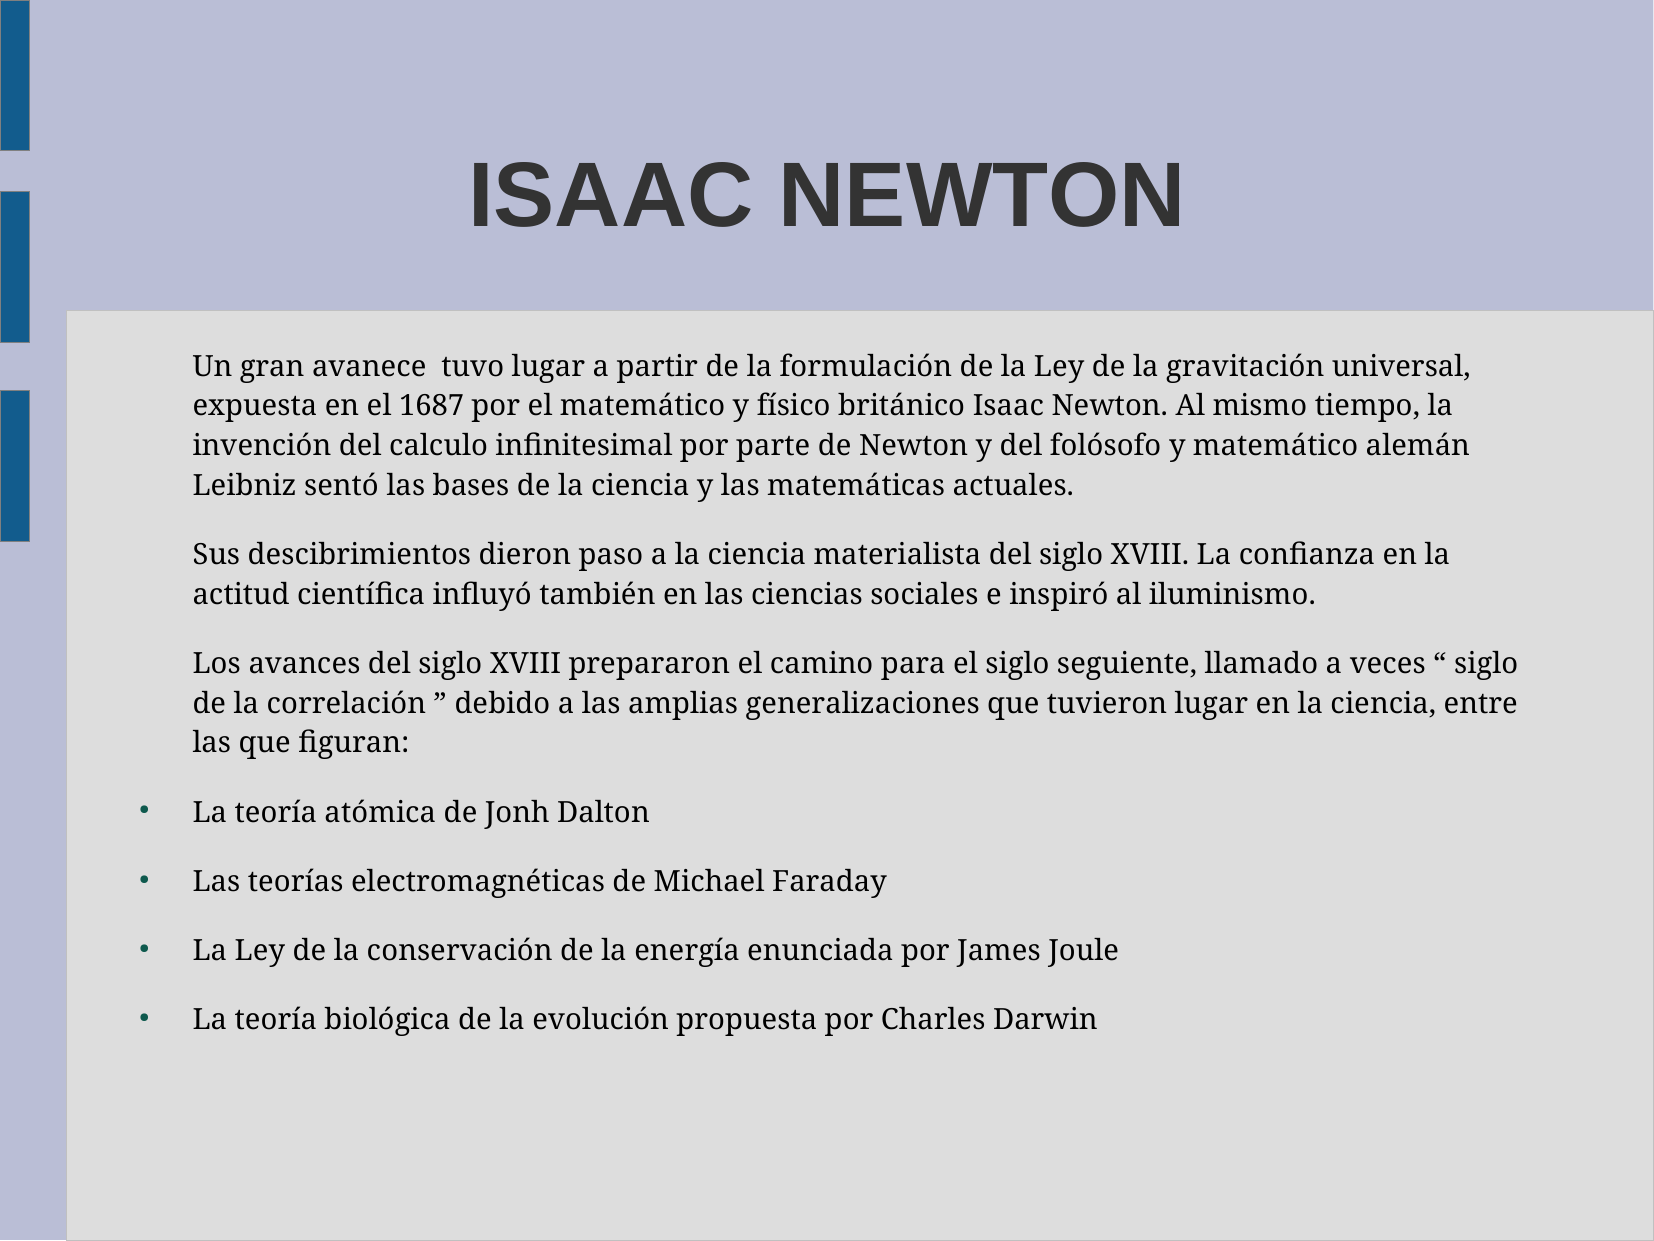

# ISAAC NEWTON
Un gran avanece tuvo lugar a partir de la formulación de la Ley de la gravitación universal, expuesta en el 1687 por el matemático y físico británico Isaac Newton. Al mismo tiempo, la invención del calculo infinitesimal por parte de Newton y del folósofo y matemático alemán Leibniz sentó las bases de la ciencia y las matemáticas actuales.
Sus descibrimientos dieron paso a la ciencia materialista del siglo XVIII. La confianza en la actitud científica influyó también en las ciencias sociales e inspiró al iluminismo.
Los avances del siglo XVIII prepararon el camino para el siglo seguiente, llamado a veces “ siglo de la correlación ” debido a las amplias generalizaciones que tuvieron lugar en la ciencia, entre las que figuran:
La teoría atómica de Jonh Dalton
Las teorías electromagnéticas de Michael Faraday
La Ley de la conservación de la energía enunciada por James Joule
La teoría biológica de la evolución propuesta por Charles Darwin